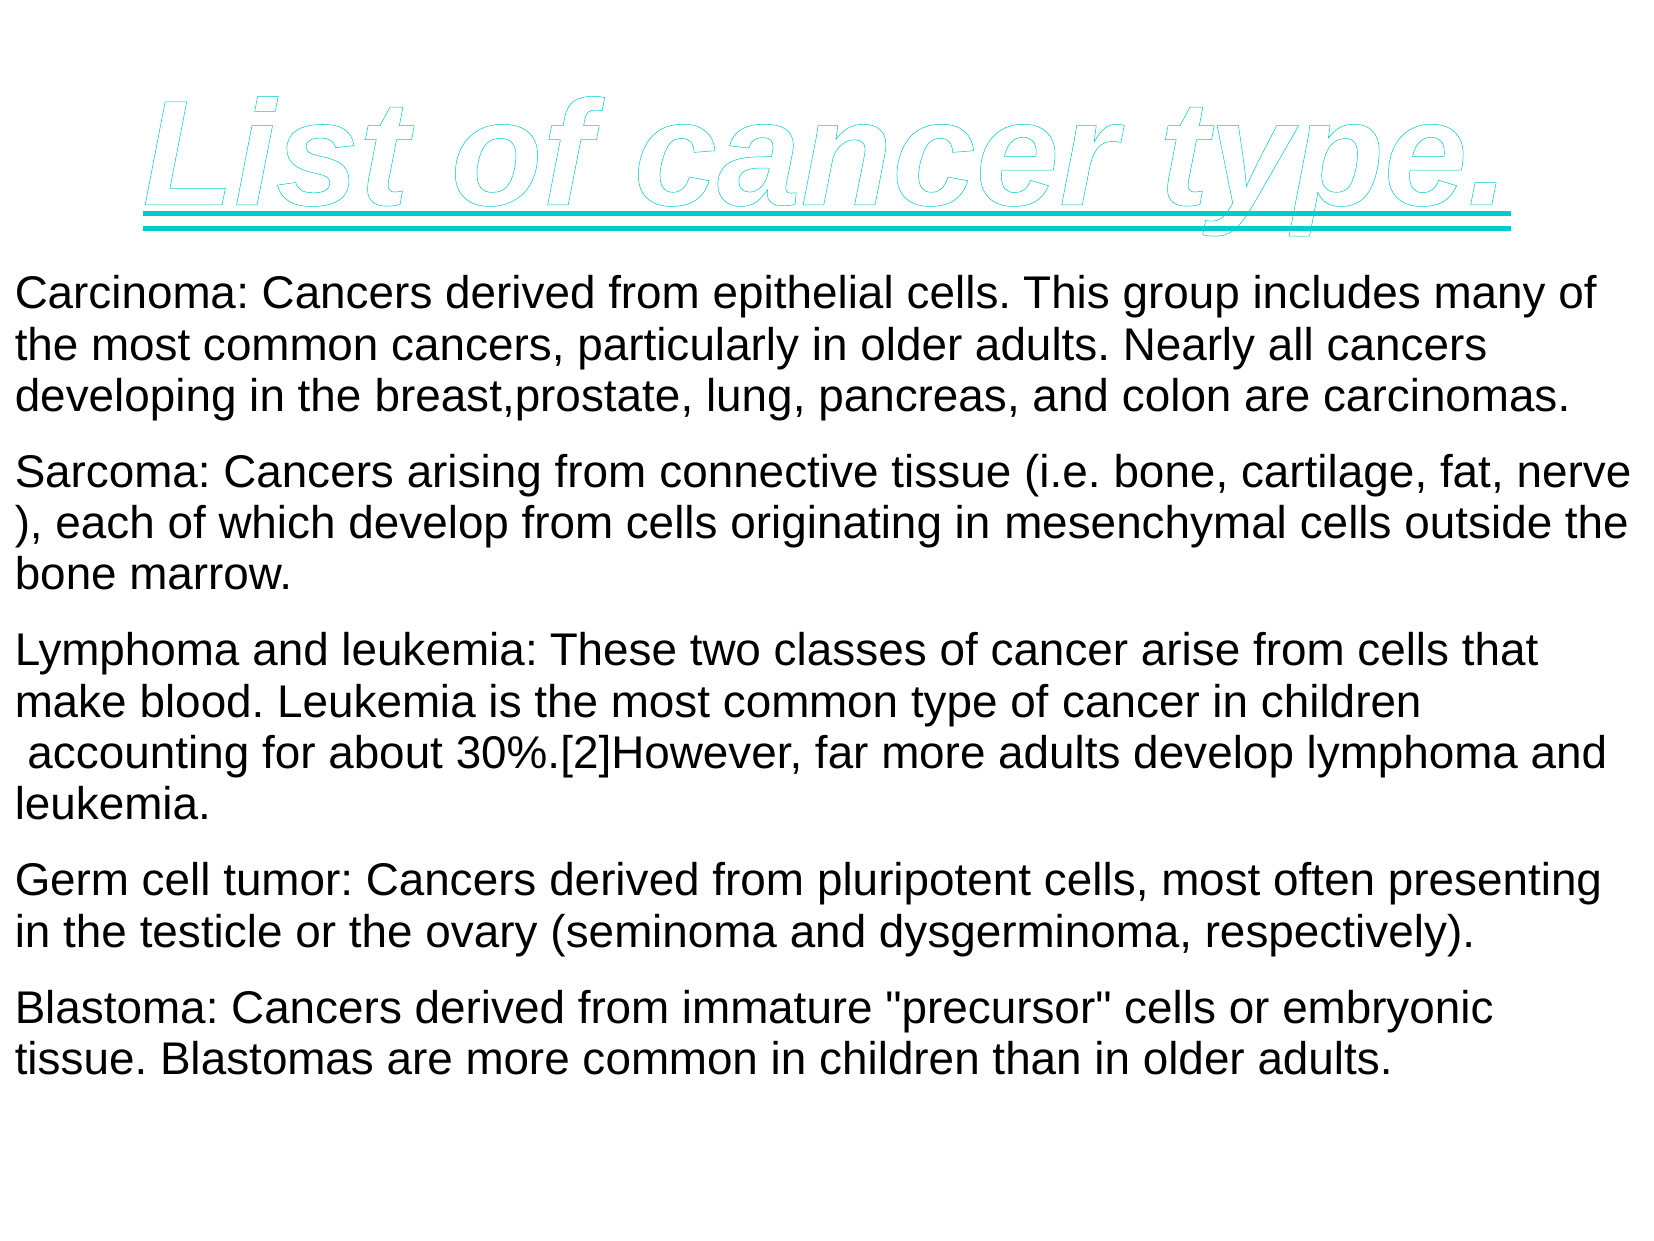

# List of cancer type.
Carcinoma: Cancers derived from epithelial cells. This group includes many of the most common cancers, particularly in older adults. Nearly all cancers developing in the breast,prostate, lung, pancreas, and colon are carcinomas.
Sarcoma: Cancers arising from connective tissue (i.e. bone, cartilage, fat, nerve), each of which develop from cells originating in mesenchymal cells outside the bone marrow.
Lymphoma and leukemia: These two classes of cancer arise from cells that make blood. Leukemia is the most common type of cancer in children accounting for about 30%.[2]However, far more adults develop lymphoma and leukemia.
Germ cell tumor: Cancers derived from pluripotent cells, most often presenting in the testicle or the ovary (seminoma and dysgerminoma, respectively).
Blastoma: Cancers derived from immature "precursor" cells or embryonic tissue. Blastomas are more common in children than in older adults.